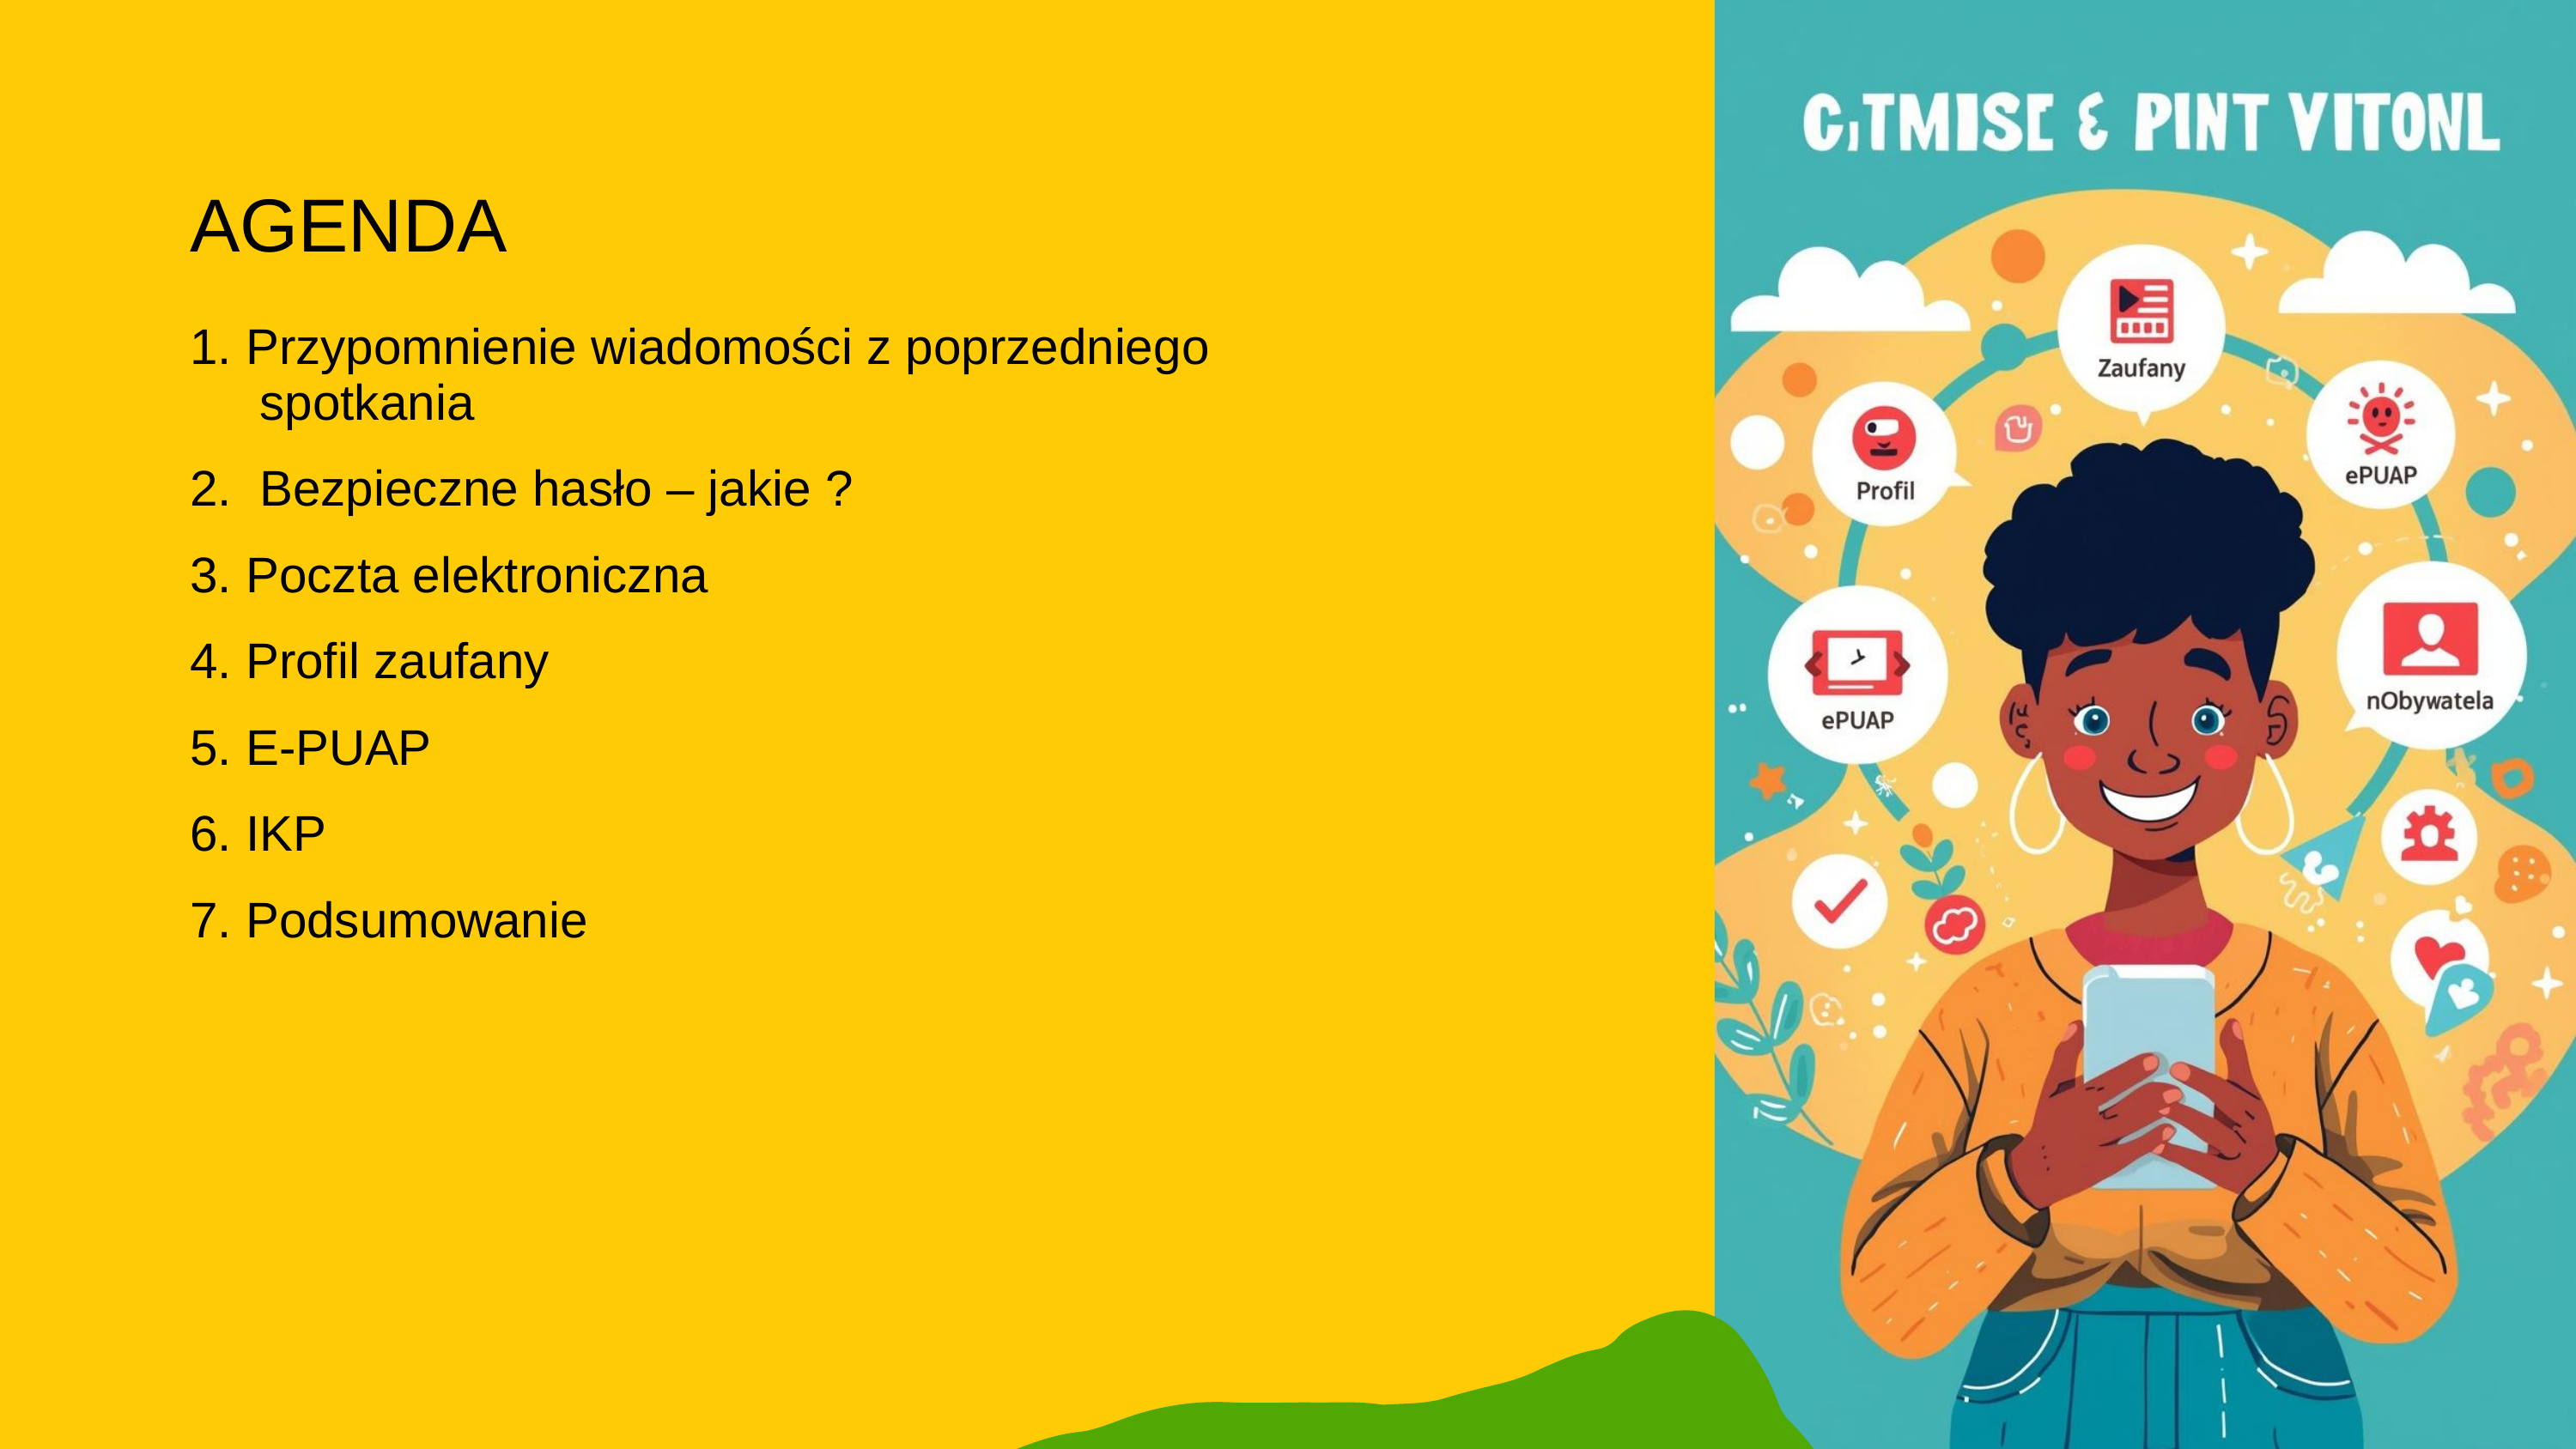

AGENDA
1. Przypomnienie wiadomości z poprzedniego
 spotkania
2. Bezpieczne hasło – jakie ?
3. Poczta elektroniczna
4. Profil zaufany
5. E-PUAP
6. IKP
7. Podsumowanie